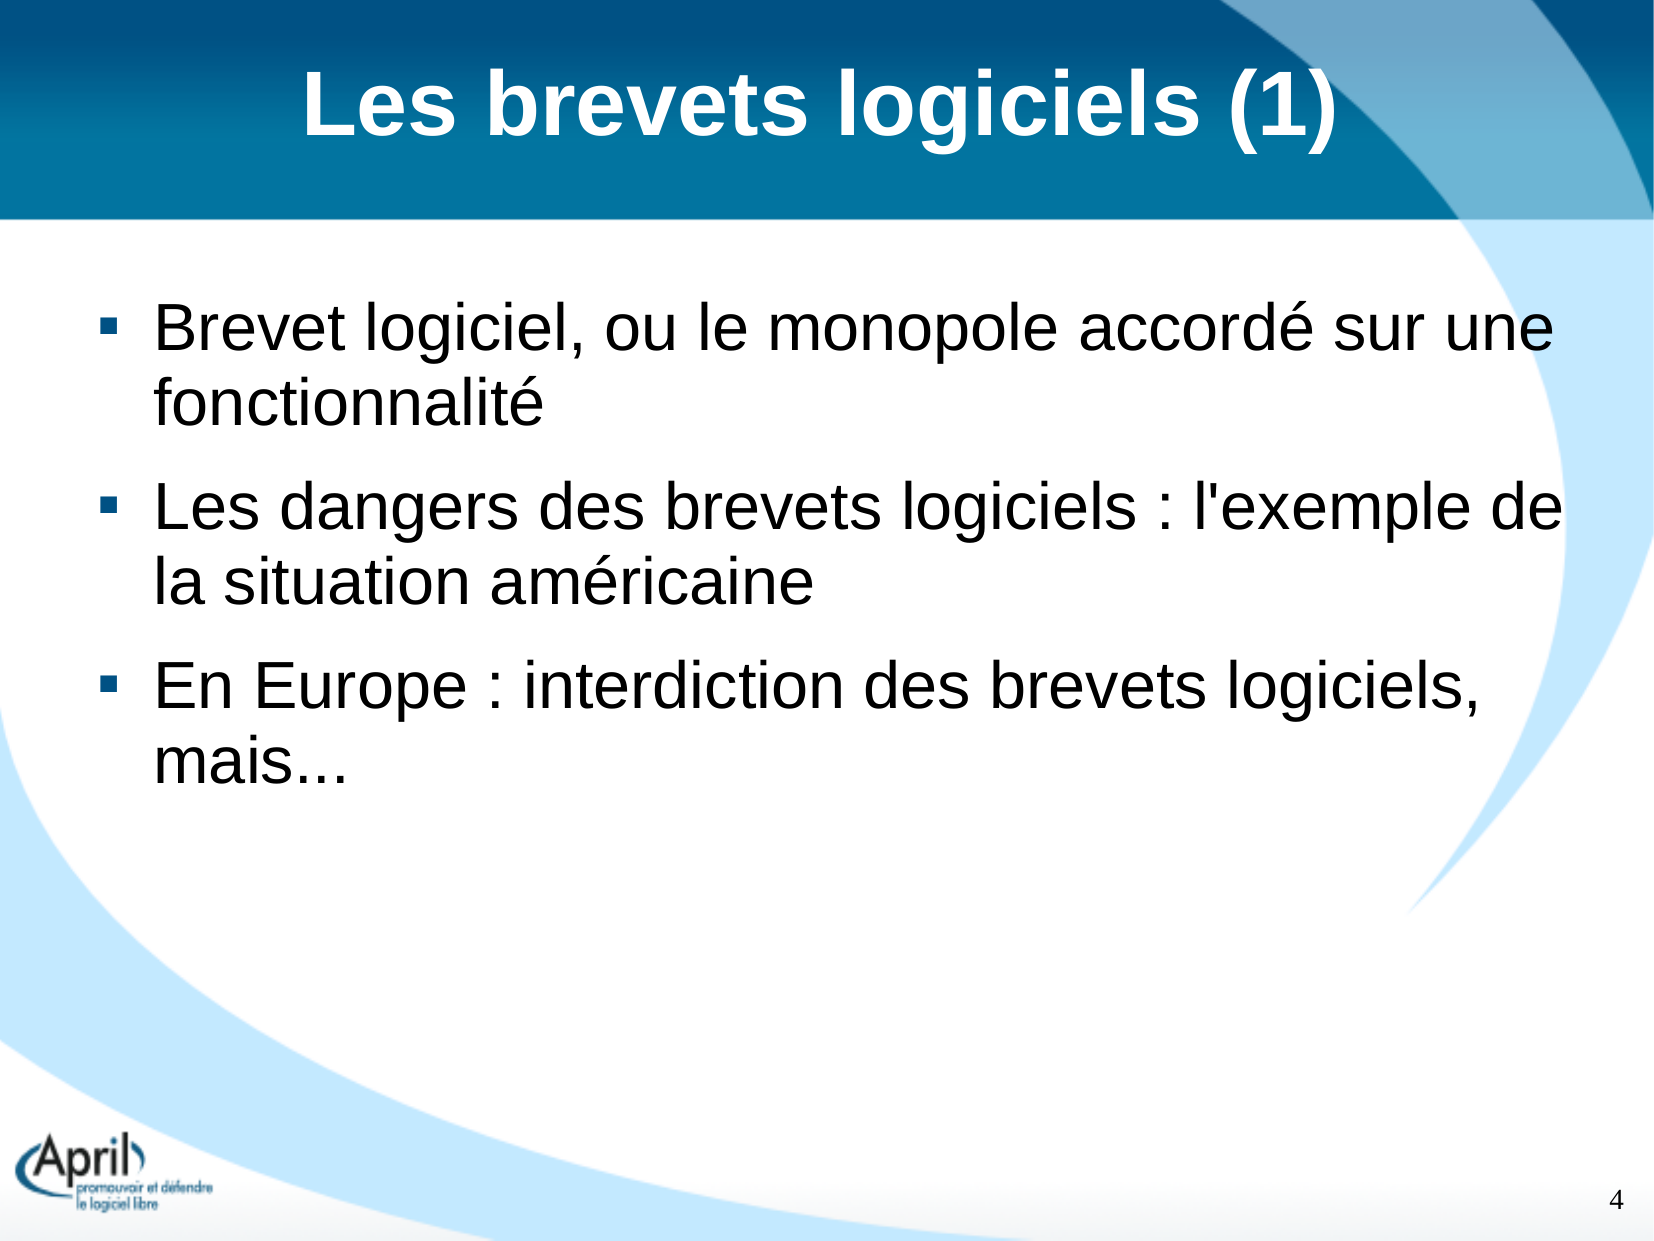

# Les brevets logiciels (1)
Brevet logiciel, ou le monopole accordé sur une fonctionnalité
Les dangers des brevets logiciels : l'exemple de la situation américaine
En Europe : interdiction des brevets logiciels, mais...
4